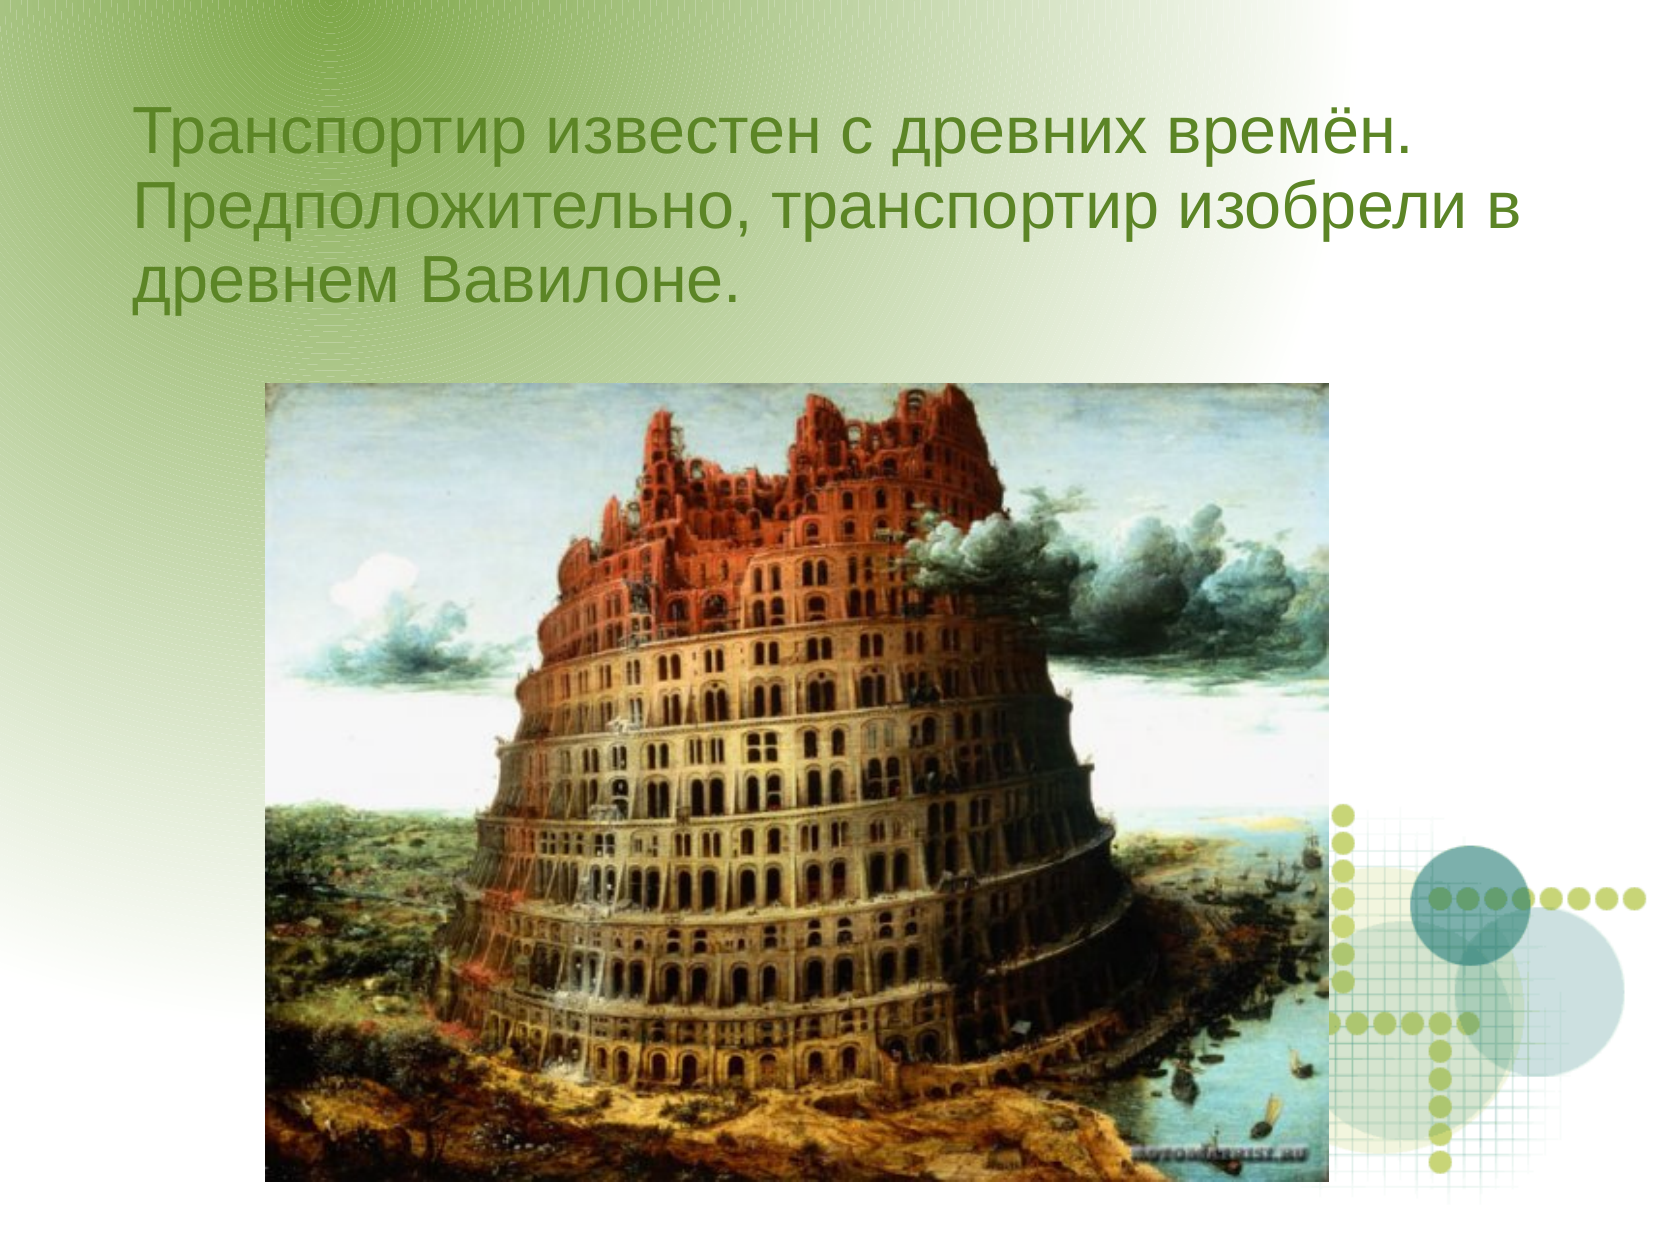

Транспортир известен с древних времён. Предположительно, транспортир изобрели в древнем Вавилоне.
#